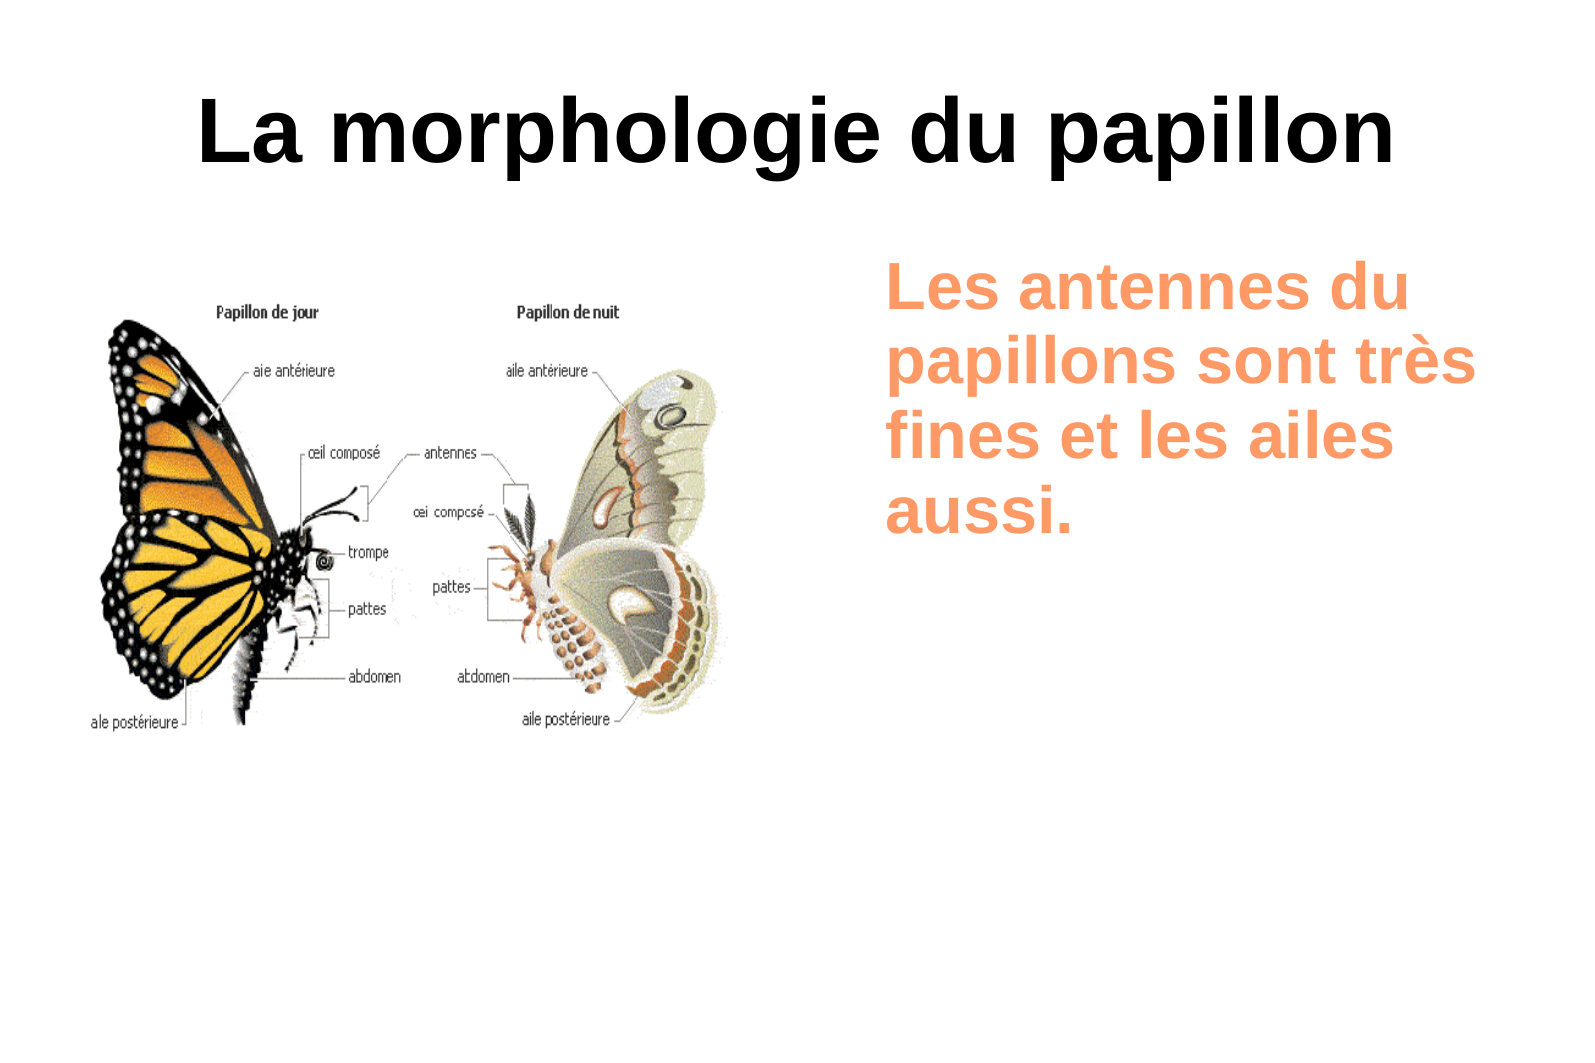

# La morphologie du papillon
Les antennes du papillons sont très fines et les ailes aussi.